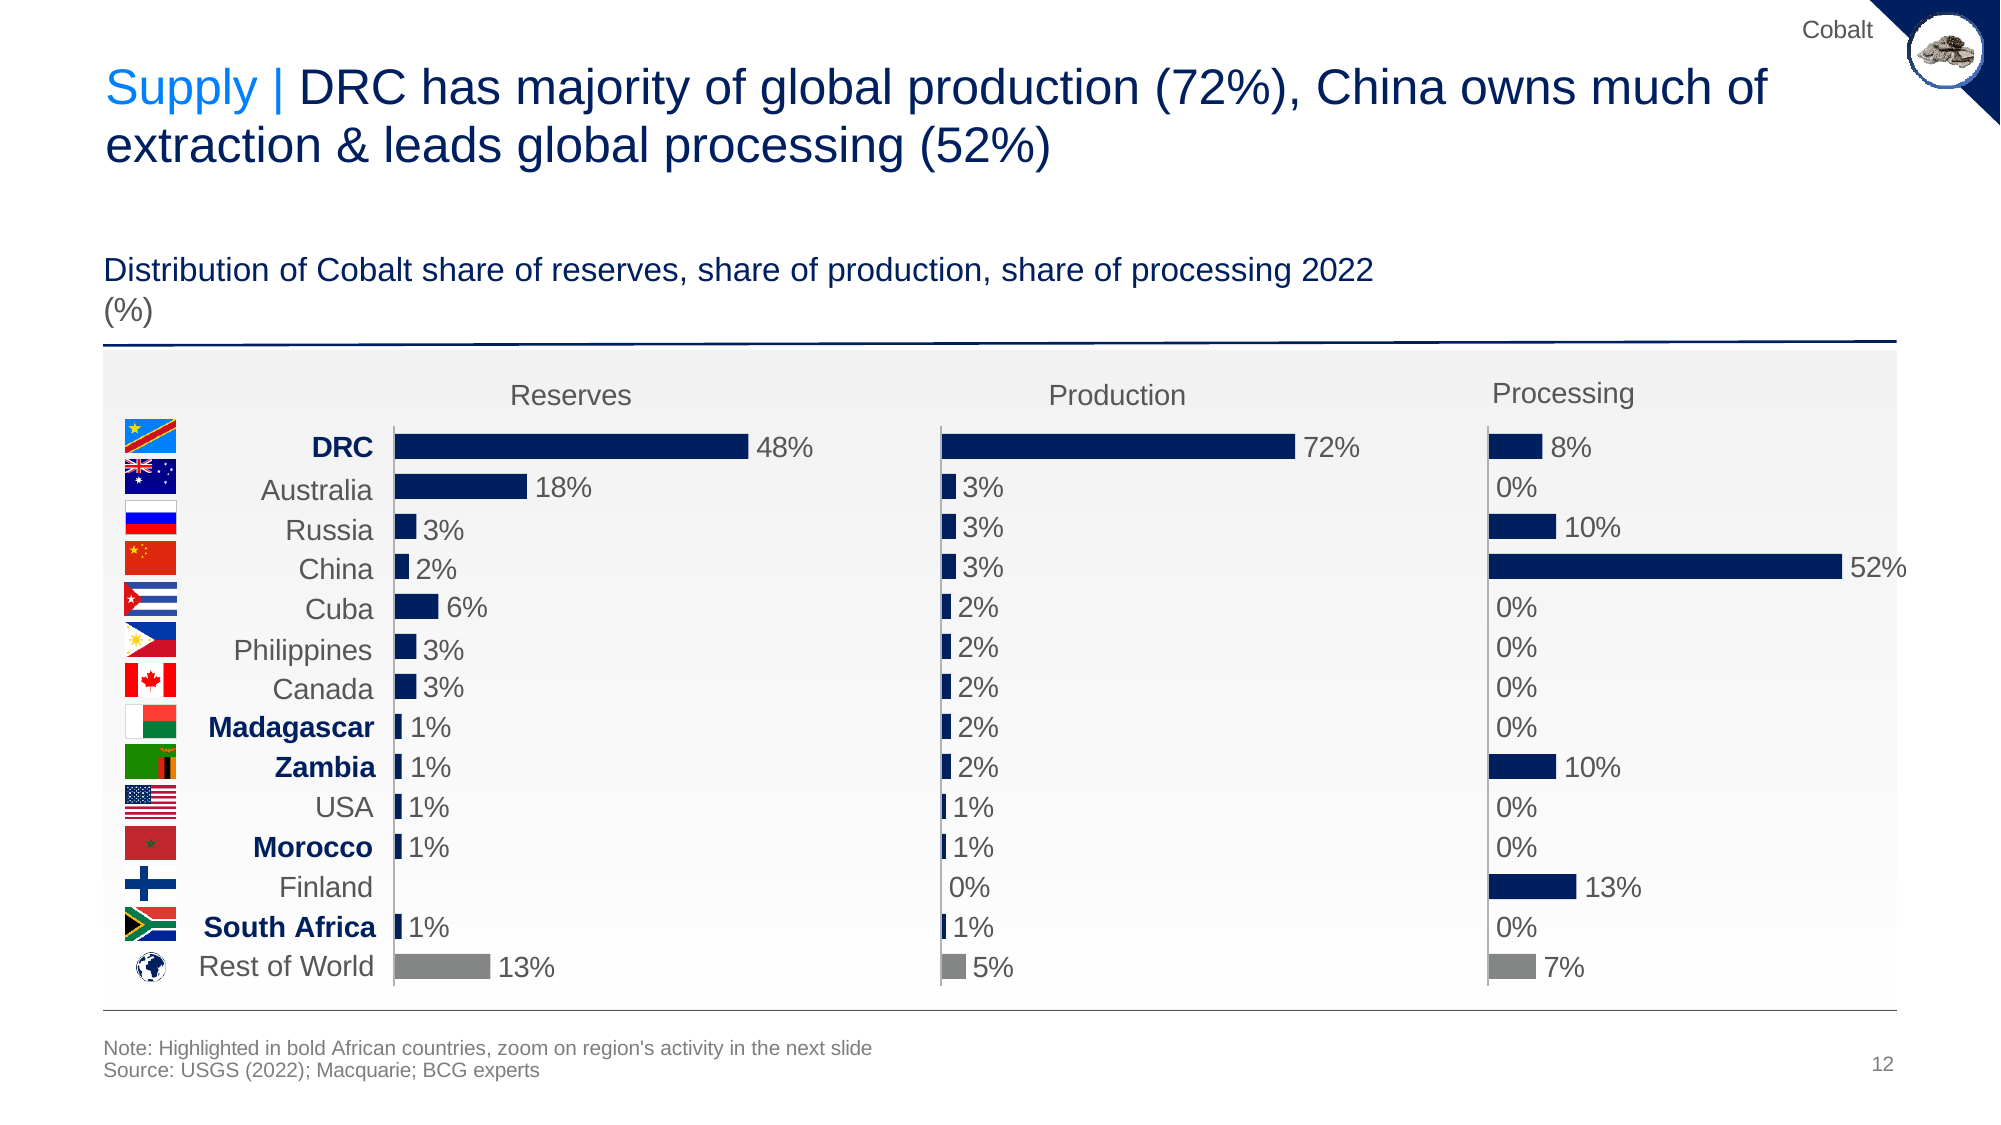

Cobalt
# Supply | DRC has majority of global production (72%), China owns much of
extraction & leads global processing (52%)
Distribution of Cobalt share of reserves, share of production, share of processing 2022 (%)
Reserves	Production
Processing
DRC
Australia Russia	3%
China	2% Cuba
Philippines	3% Canada
Madagascar	1%
Zambia	1%
USA	1%
Morocco	1% Finland
South Africa	1% Rest of World
8%
48%	72%
0%
18%
3%
10%
3%
52%
3%
0%
0%
0%
0%
2%
2%
2%
2%
2%
1%
1%
0%
1%
6%
3%
10%
0%
0%
13%
0%
7%
13%
5%
Note: Highlighted in bold African countries, zoom on region's activity in the next slide Source: USGS (2022); Macquarie; BCG experts
12